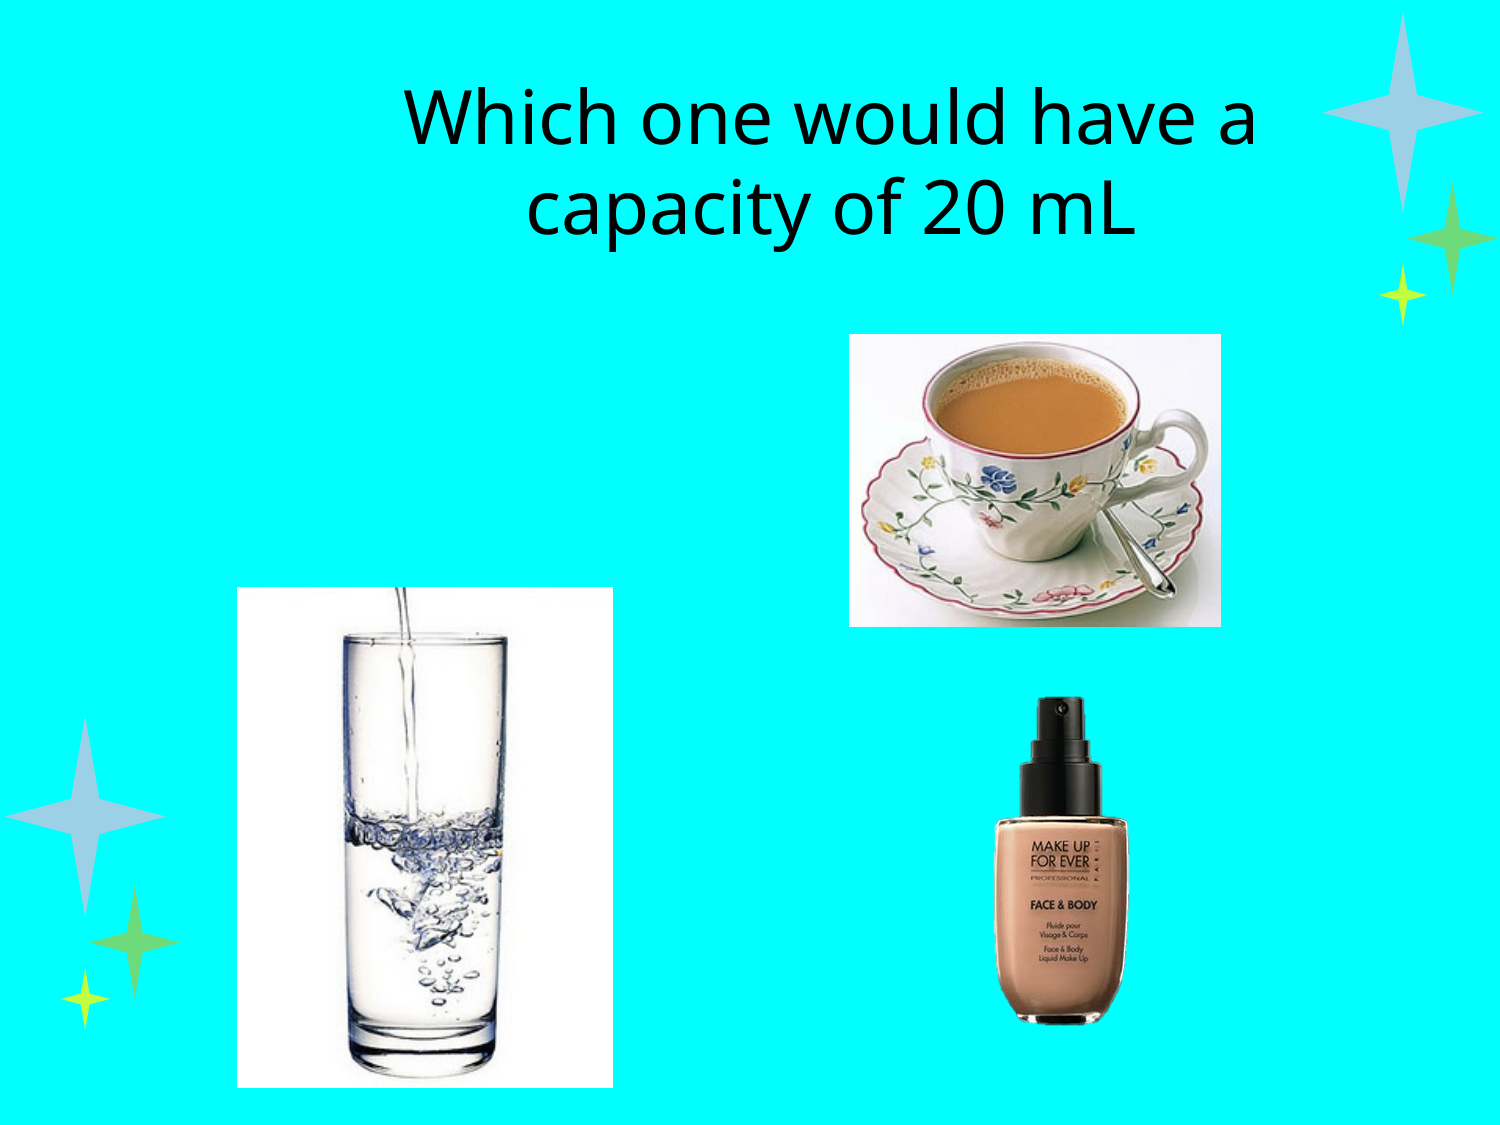

Which one would have a capacity of 20 mL